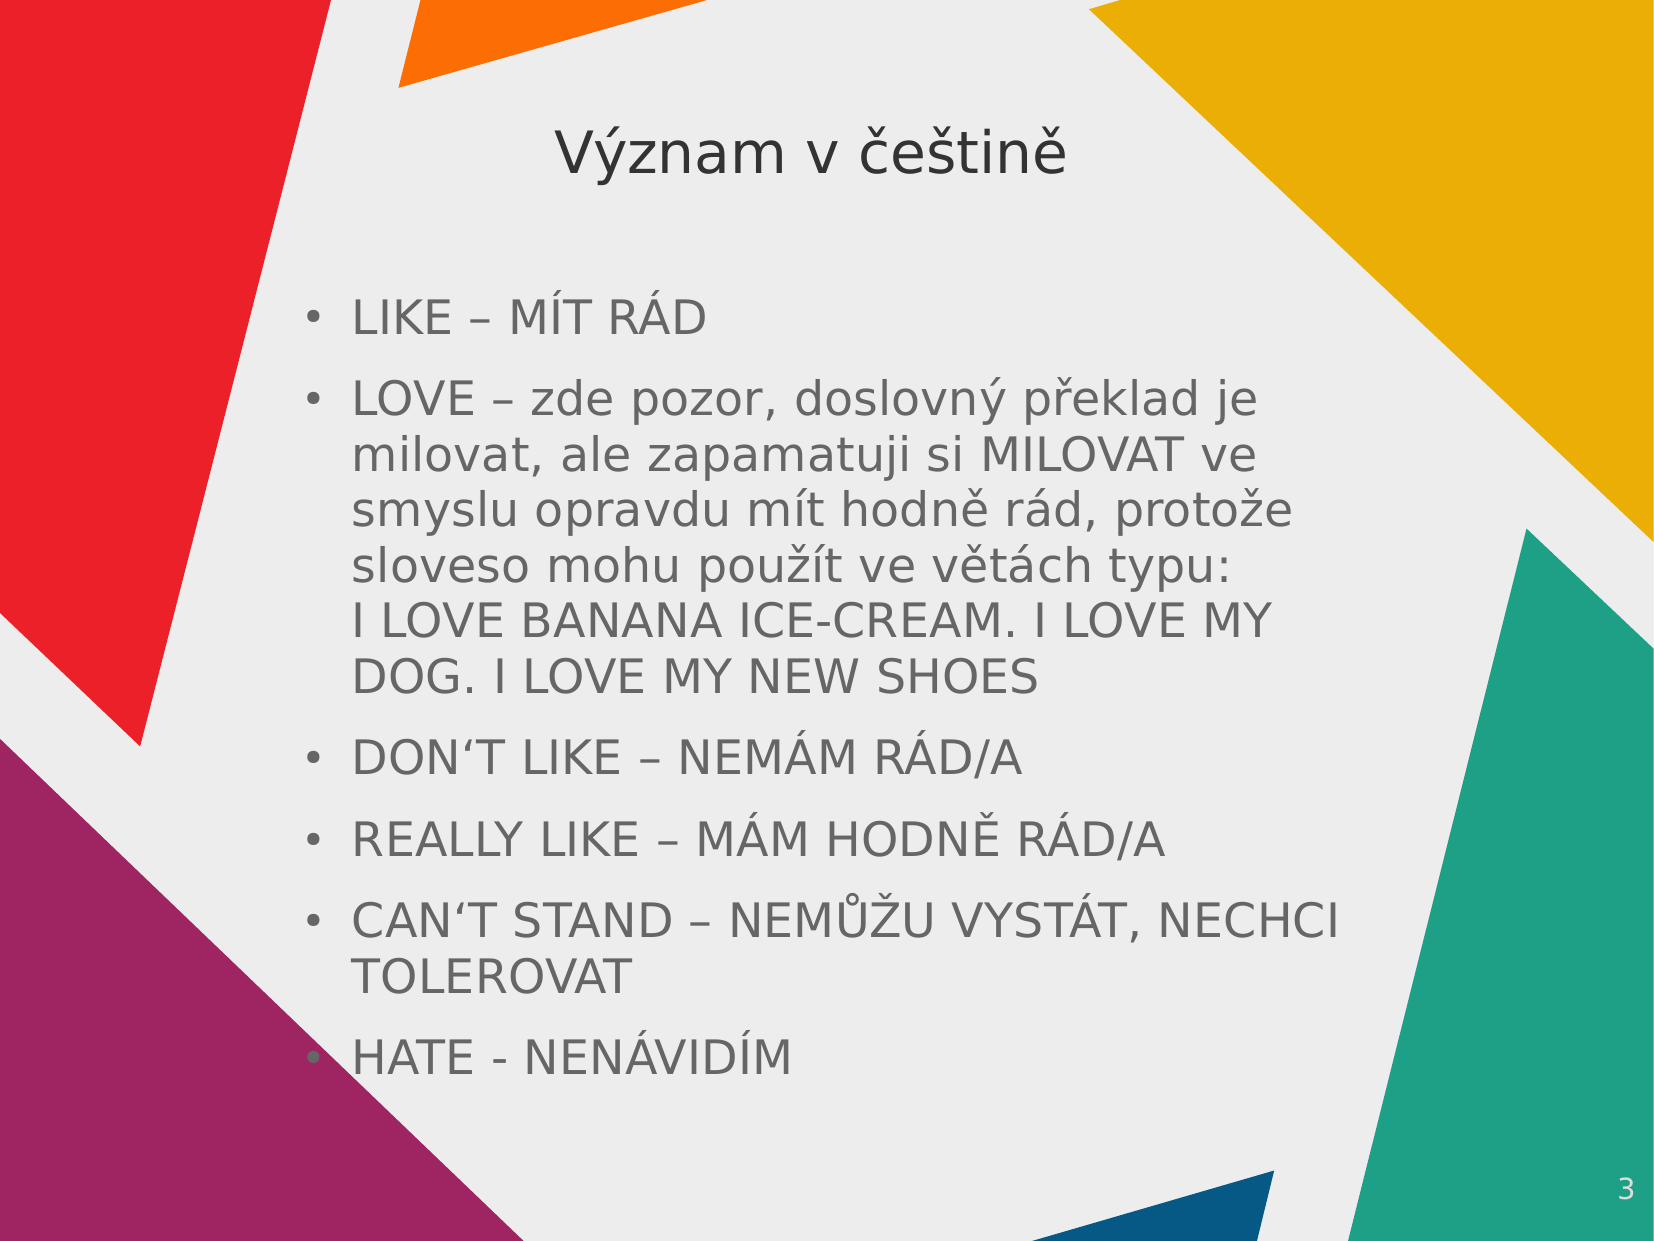

# Význam v češtině
LIKE – MÍT RÁD
LOVE – zde pozor, doslovný překlad je milovat, ale zapamatuji si MILOVAT ve smyslu opravdu mít hodně rád, protože sloveso mohu použít ve větách typu: I LOVE BANANA ICE-CREAM. I LOVE MY DOG. I LOVE MY NEW SHOES
DON‘T LIKE – NEMÁM RÁD/A
REALLY LIKE – MÁM HODNĚ RÁD/A
CAN‘T STAND – NEMŮŽU VYSTÁT, NECHCI TOLEROVAT
HATE - NENÁVIDÍM
3